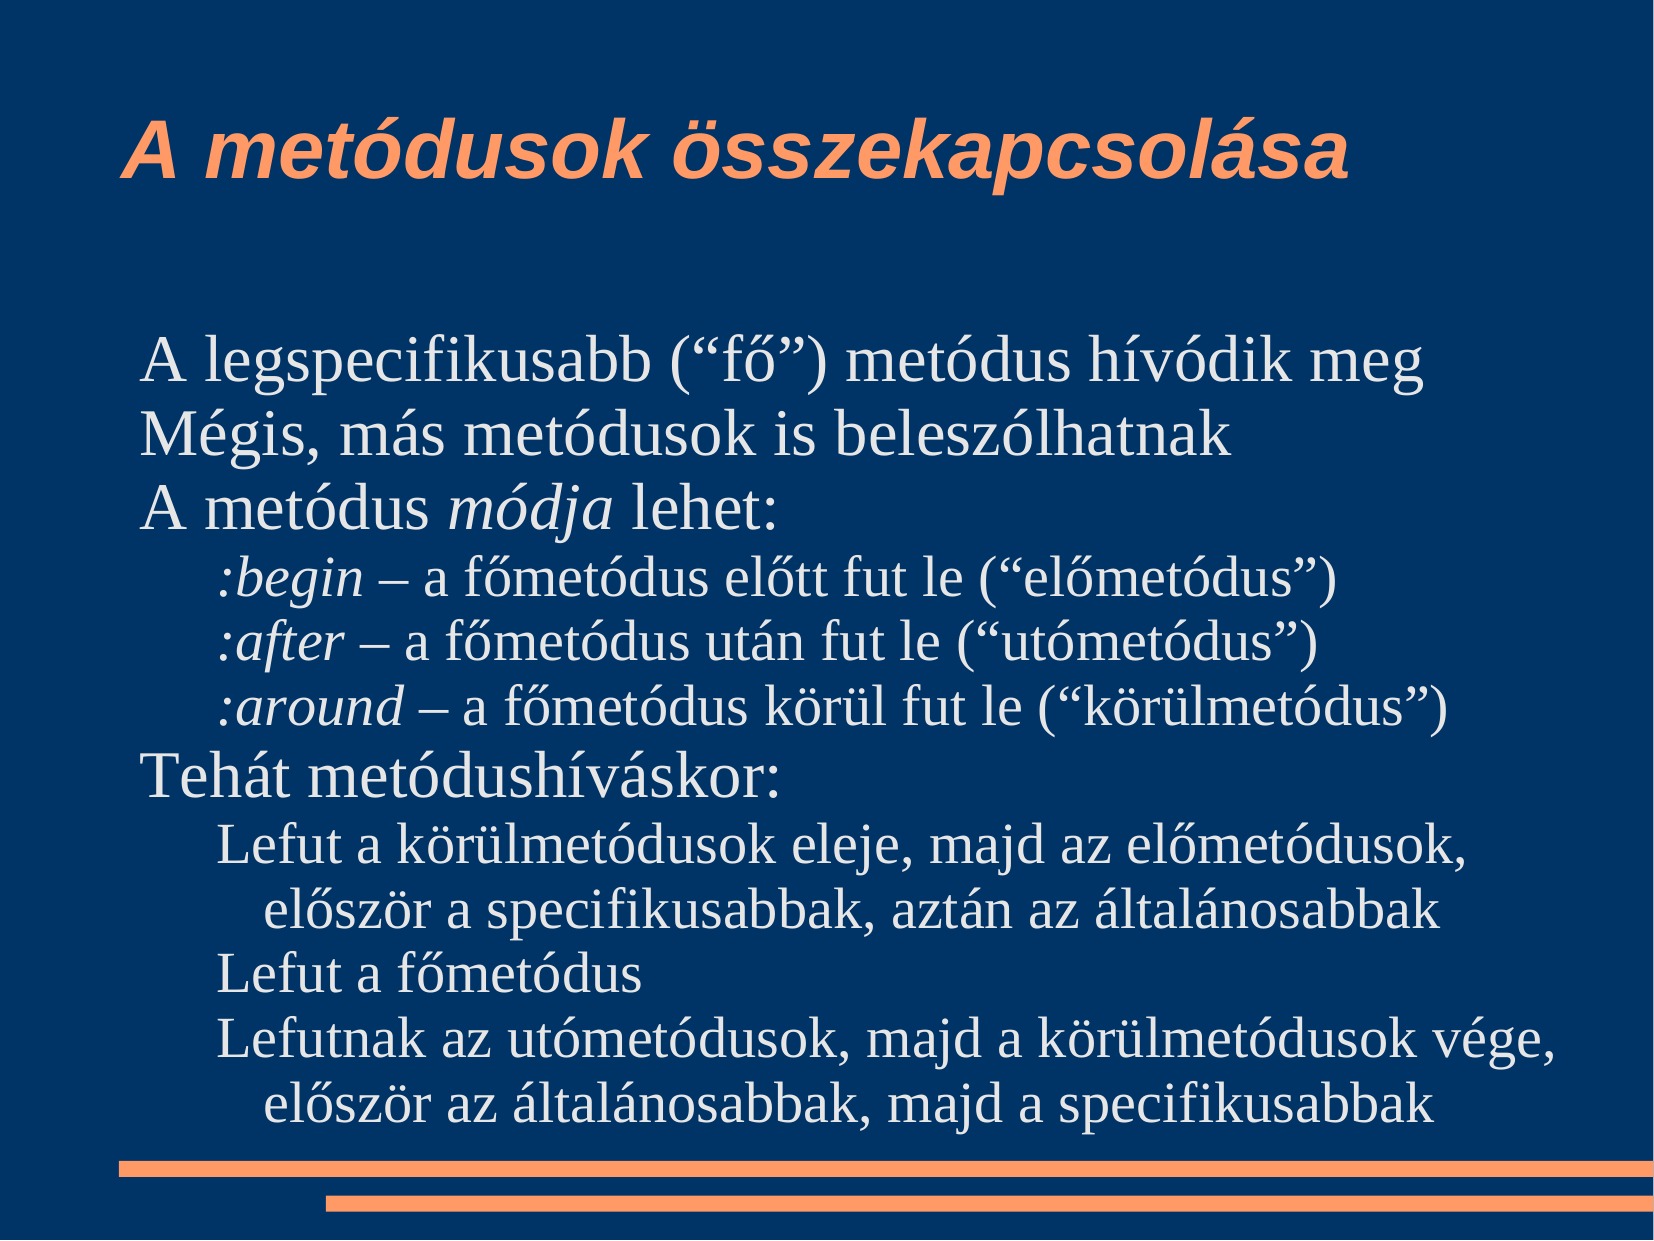

# A metódusok összekapcsolása
A legspecifikusabb (“fő”) metódus hívódik meg
Mégis, más metódusok is beleszólhatnak
A metódus módja lehet:
:begin – a főmetódus előtt fut le (“előmetódus”)
:after – a főmetódus után fut le (“utómetódus”)
:around – a főmetódus körül fut le (“körülmetódus”)
Tehát metódushíváskor:
Lefut a körülmetódusok eleje, majd az előmetódusok, először a specifikusabbak, aztán az általánosabbak
Lefut a főmetódus
Lefutnak az utómetódusok, majd a körülmetódusok vége, először az általánosabbak, majd a specifikusabbak